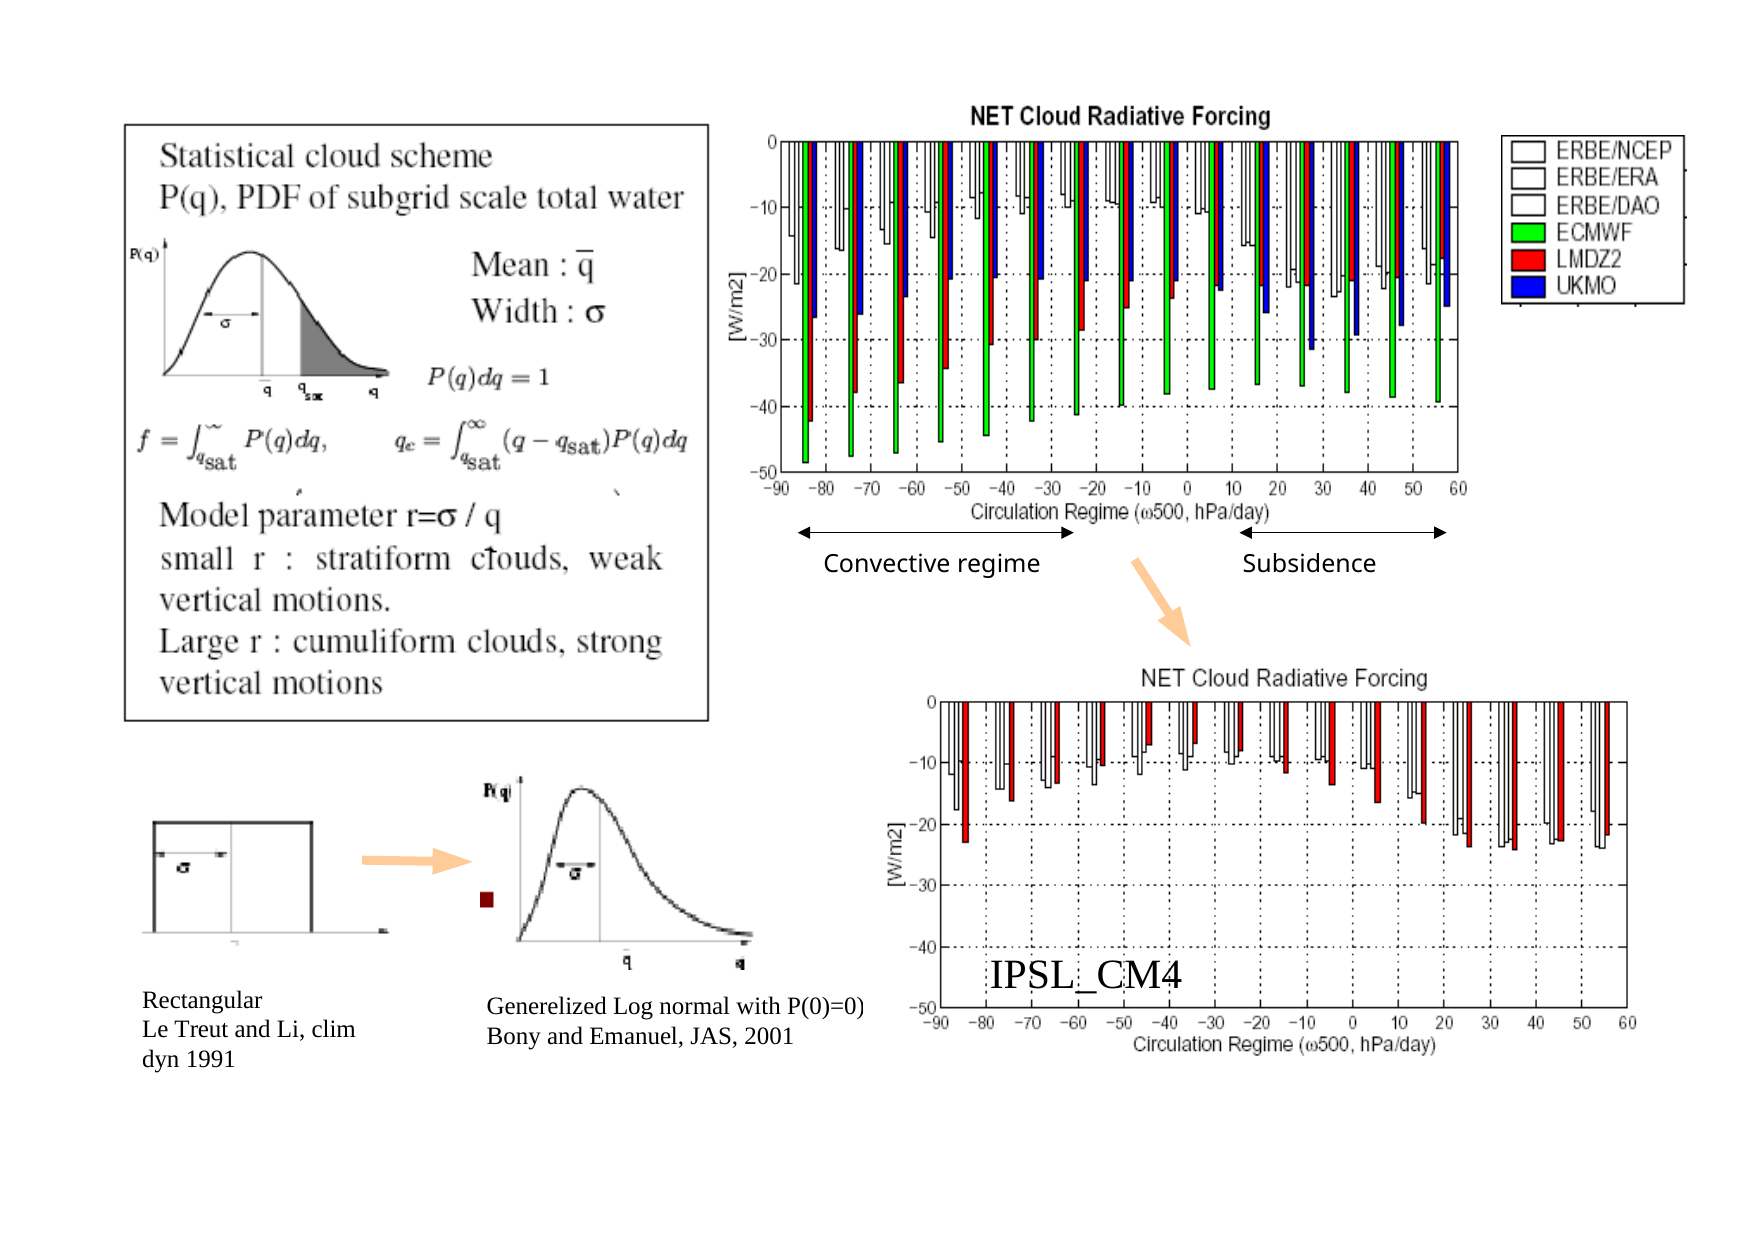

Convective regime
 Subsidence
IPSL_CM4
Rectangular
Le Treut and Li, clim dyn 1991
Generelized Log normal with P(0)=0)
Bony and Emanuel, JAS, 2001